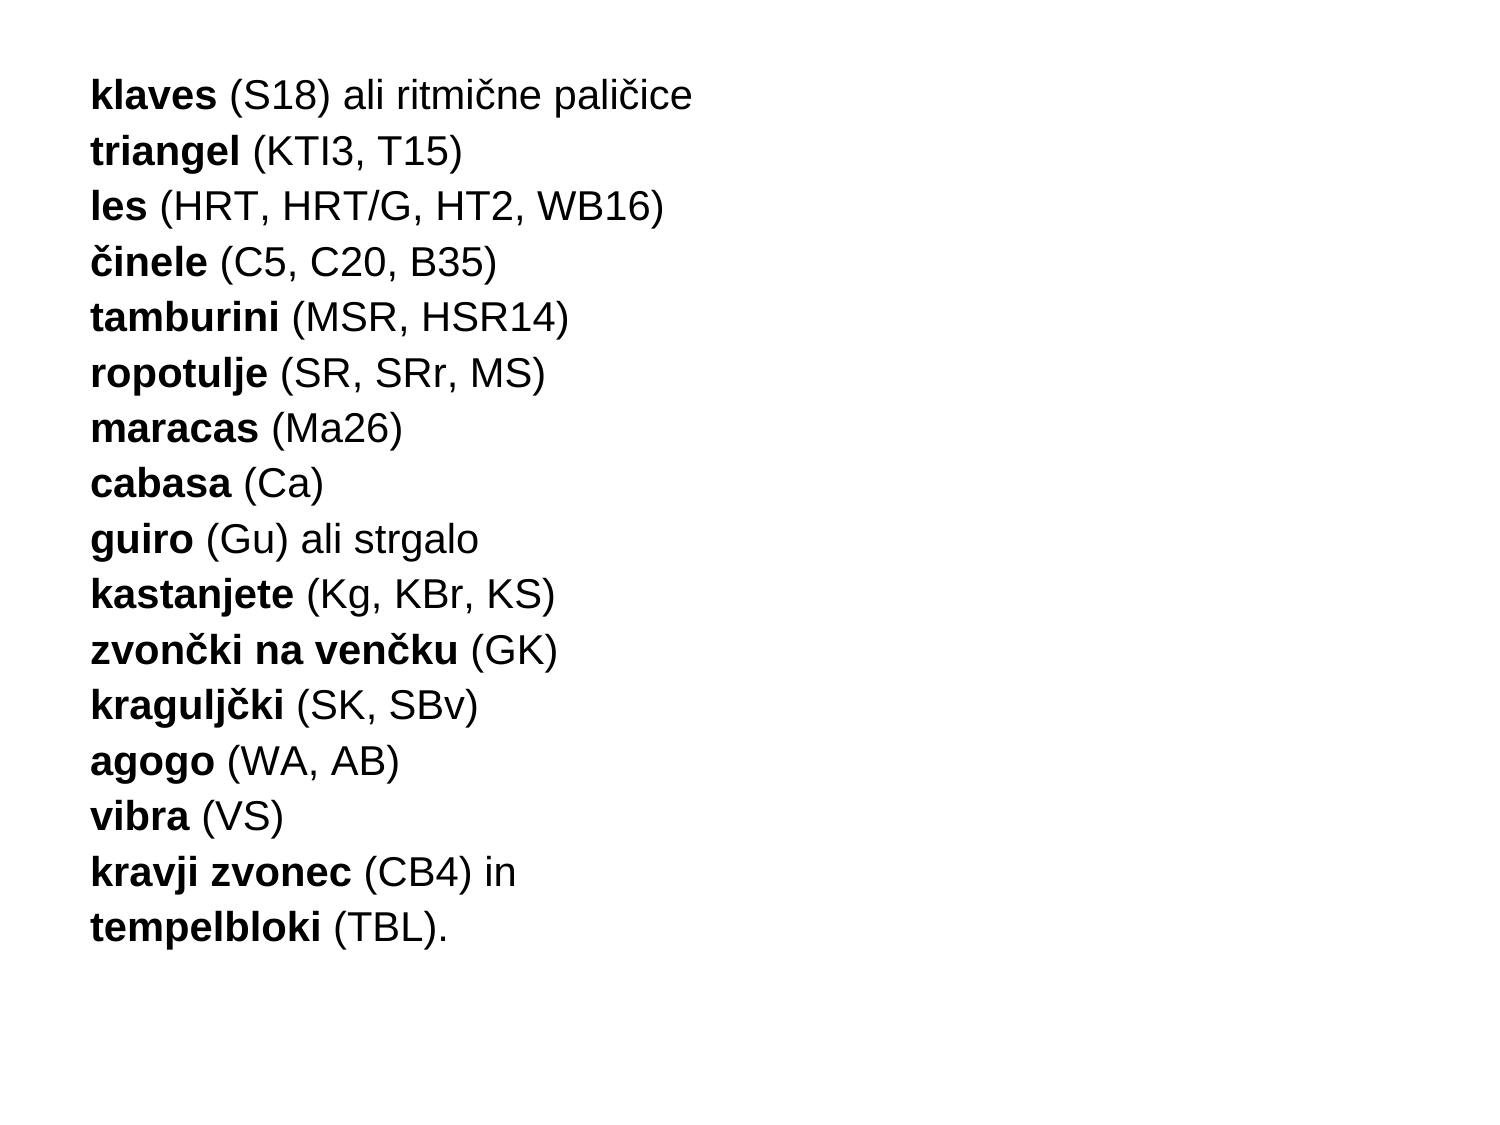

# klaves (S18) ali ritmične paličice
triangel (KTI3, T15)
les (HRT, HRT/G, HT2, WB16)
činele (C5, C20, B35)
tamburini (MSR, HSR14)
ropotulje (SR, SRr, MS)
maracas (Ma26)
cabasa (Ca)
guiro (Gu) ali strgalo
kastanjete (Kg, KBr, KS)
zvončki na venčku (GK)
kraguljčki (SK, SBv)
agogo (WA, AB)
vibra (VS)
kravji zvonec (CB4) in
tempelbloki (TBL).